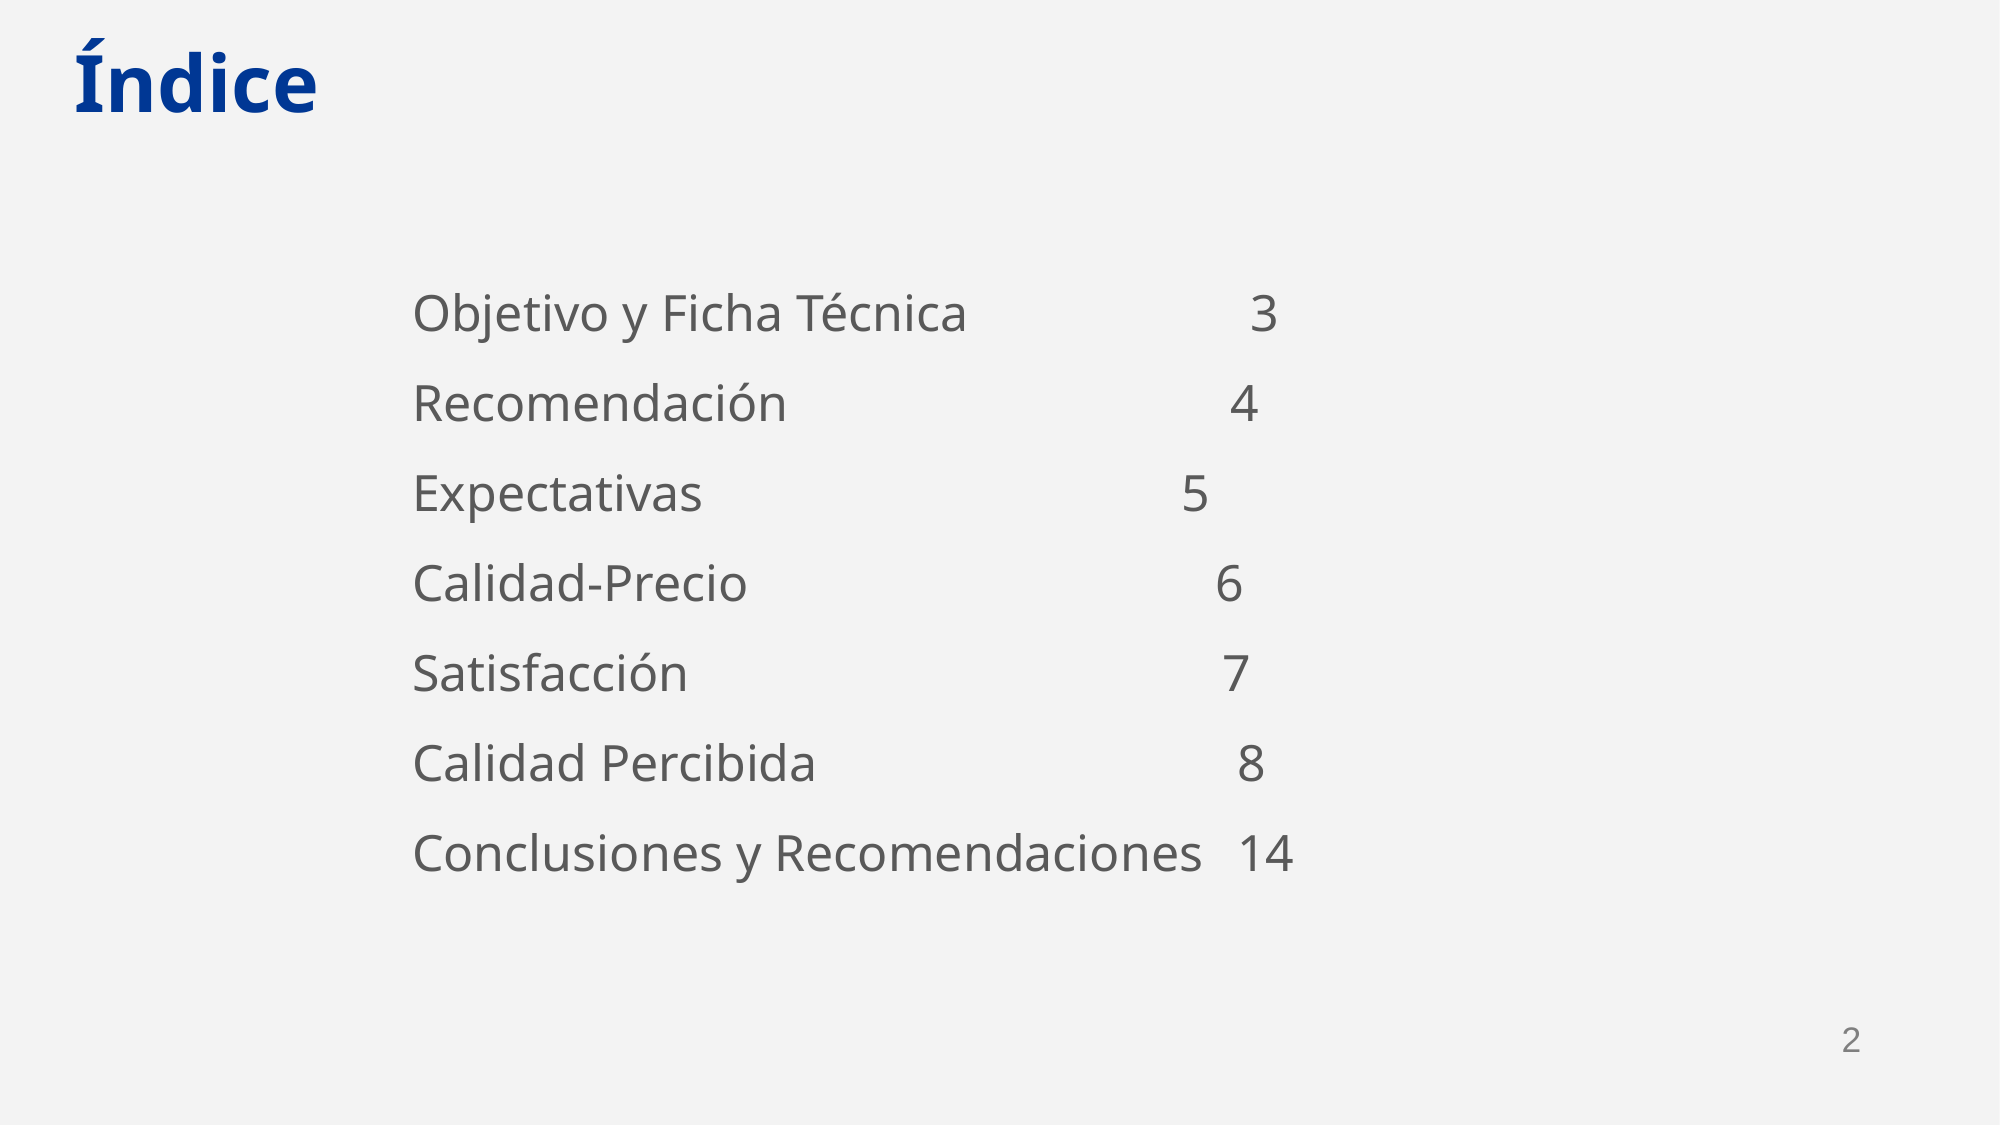

Índice
Objetivo y Ficha Técnica				 3
Recomendación 4
Expectativas					 5
Calidad-Precio 6
Satisfacción 7
Calidad Percibida						8
Conclusiones y Recomendaciones	14